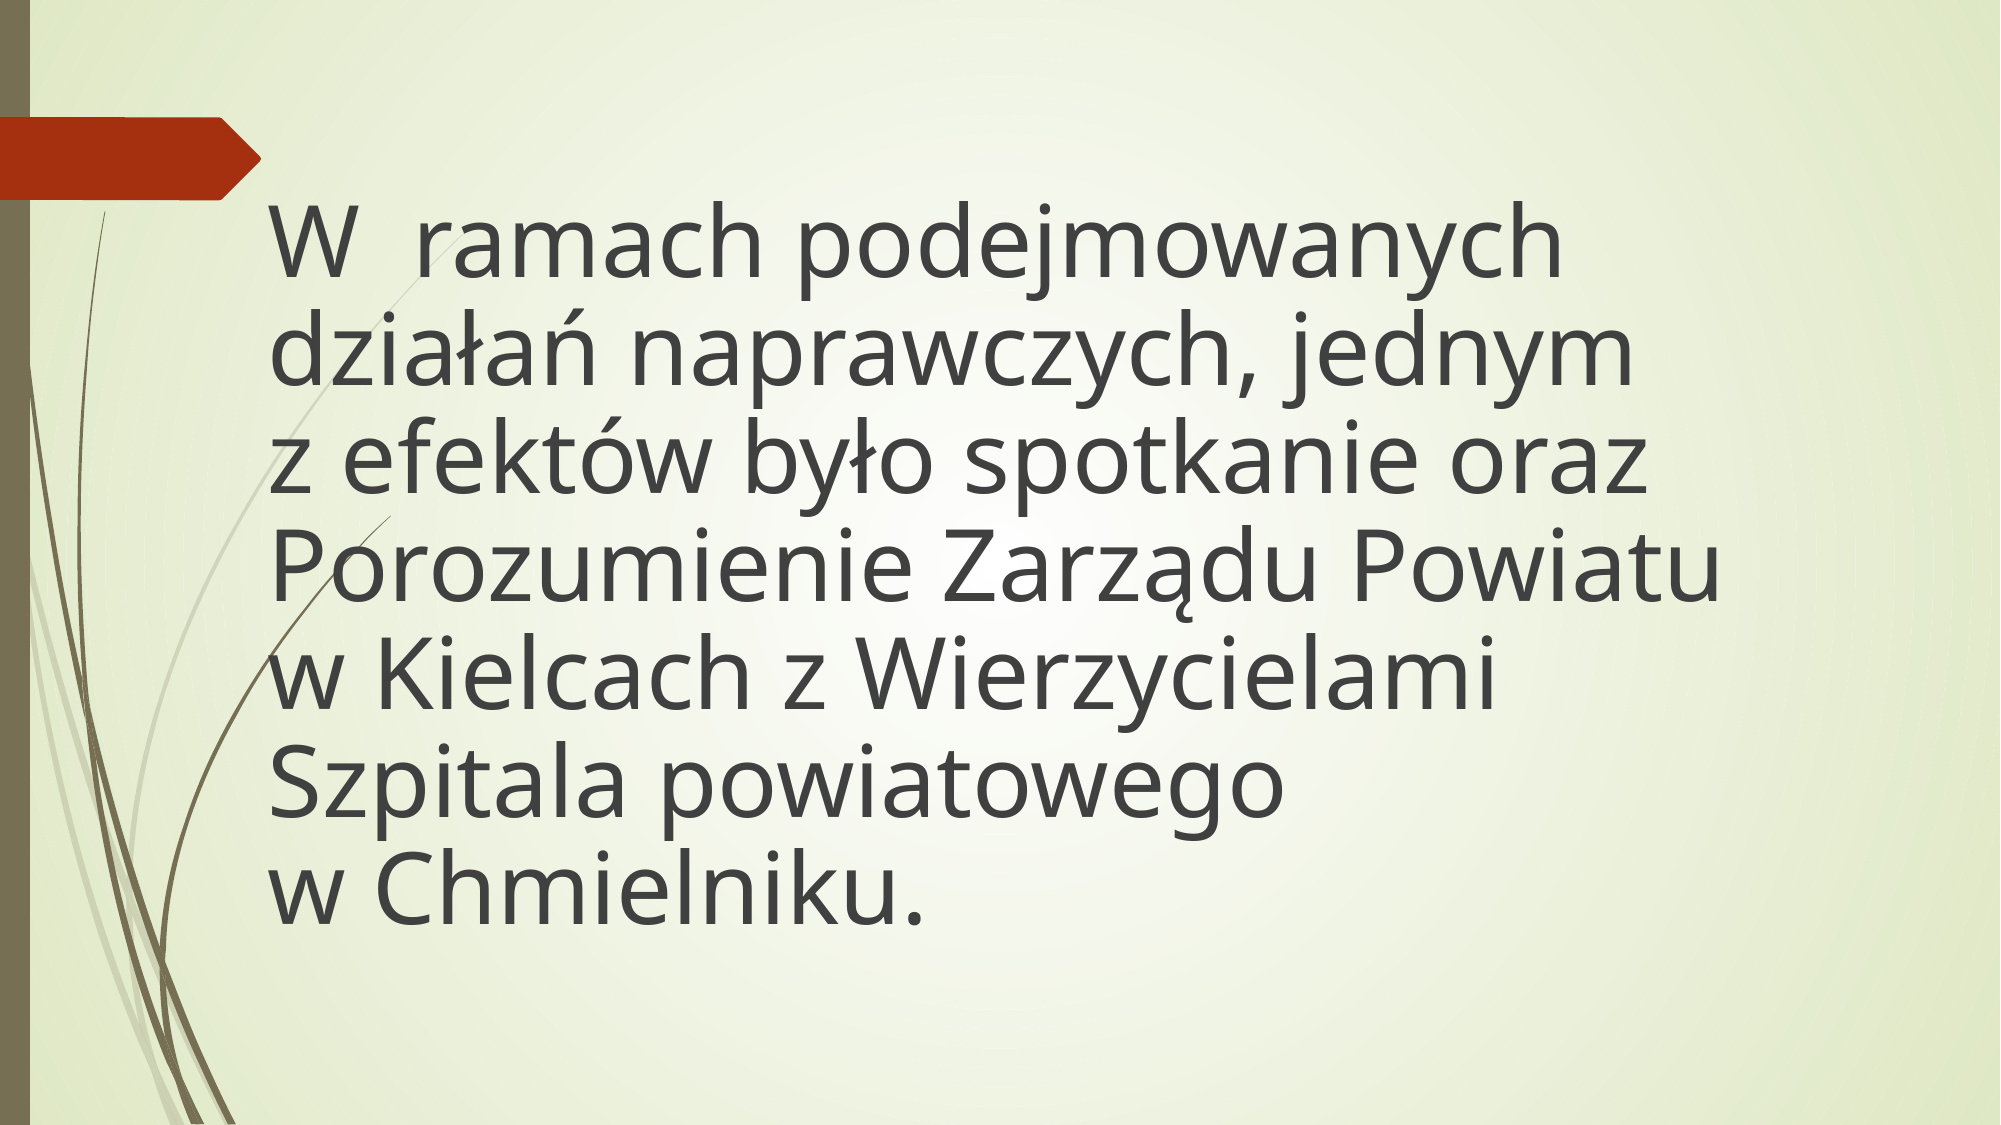

#
W ramach podejmowanych działań naprawczych, jednym
z efektów było spotkanie oraz Porozumienie Zarządu Powiatu
w Kielcach z Wierzycielami Szpitala powiatowego
w Chmielniku.